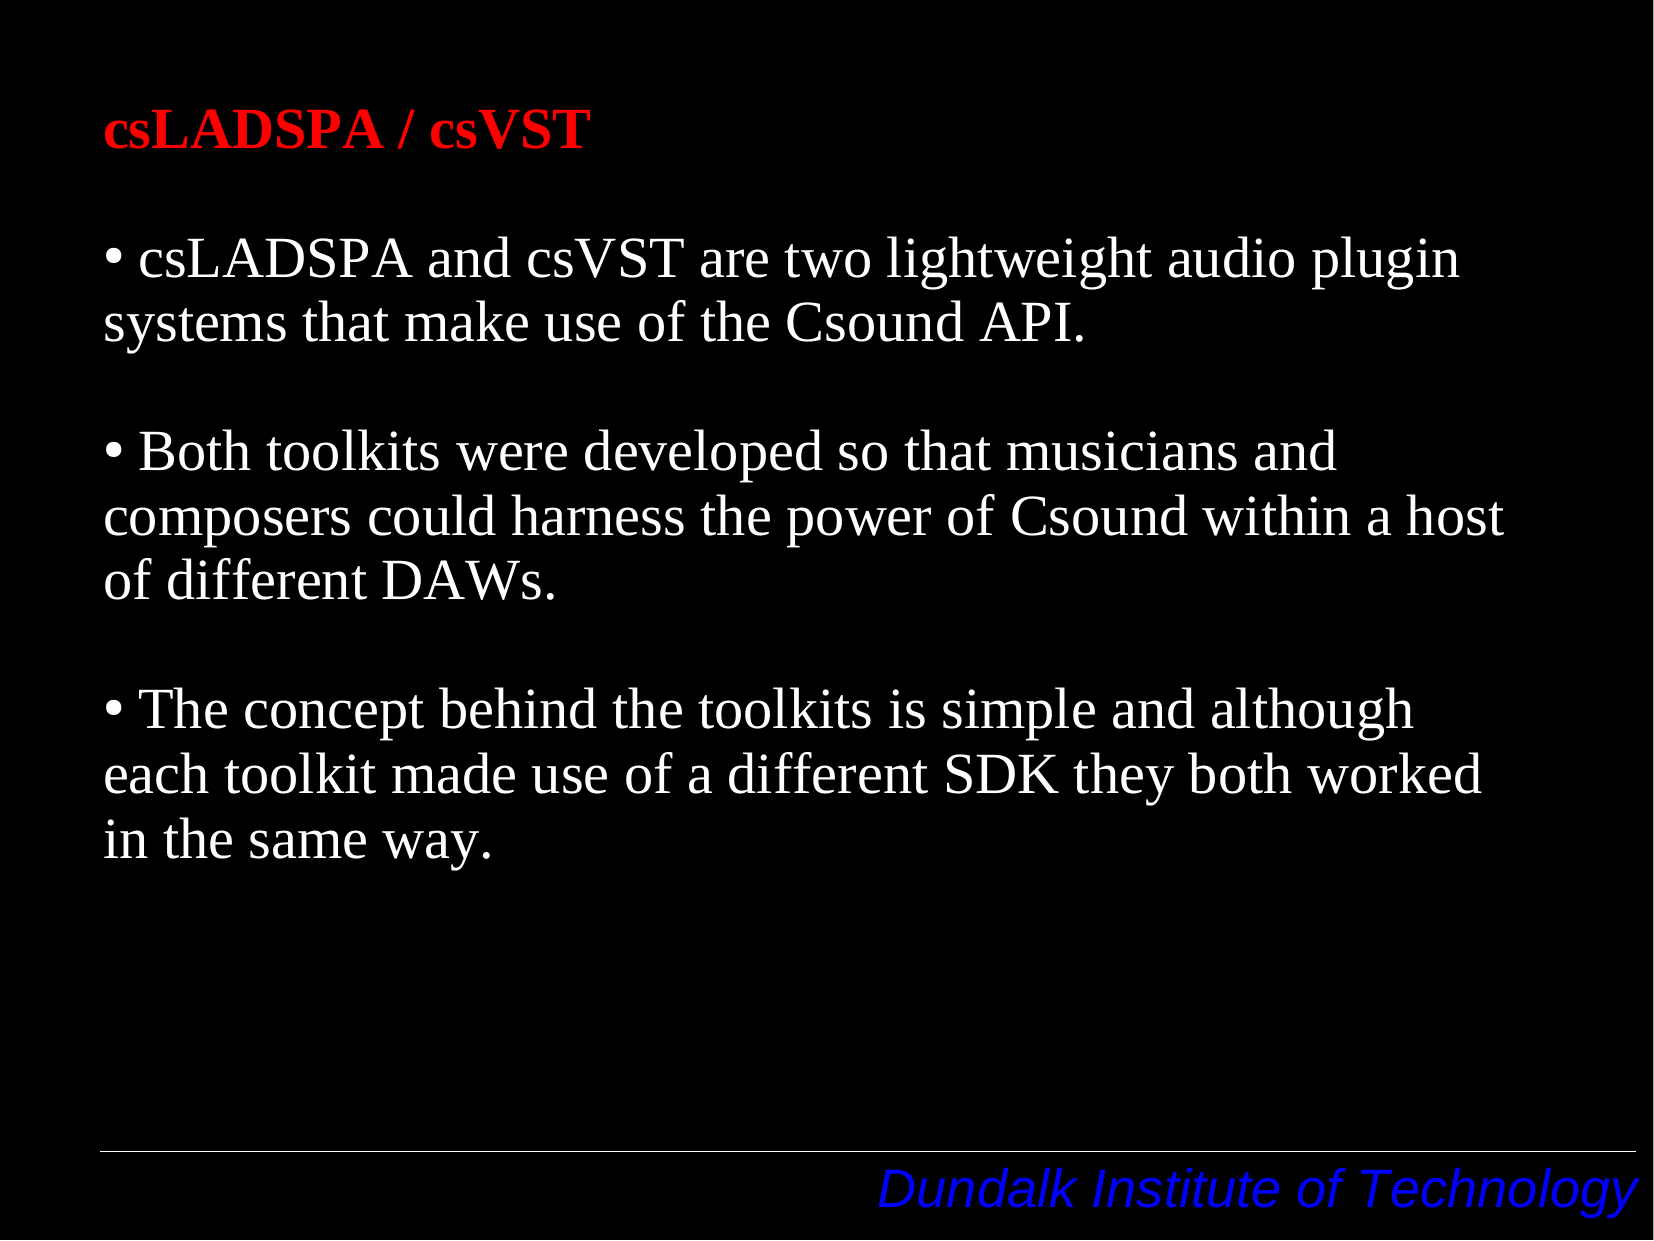

csLADSPA / csVST
 csLADSPA and csVST are two lightweight audio plugin systems that make use of the Csound API.
 Both toolkits were developed so that musicians and composers could harness the power of Csound within a host of different DAWs.
 The concept behind the toolkits is simple and although each toolkit made use of a different SDK they both worked in the same way.
Dundalk Institute of Technology